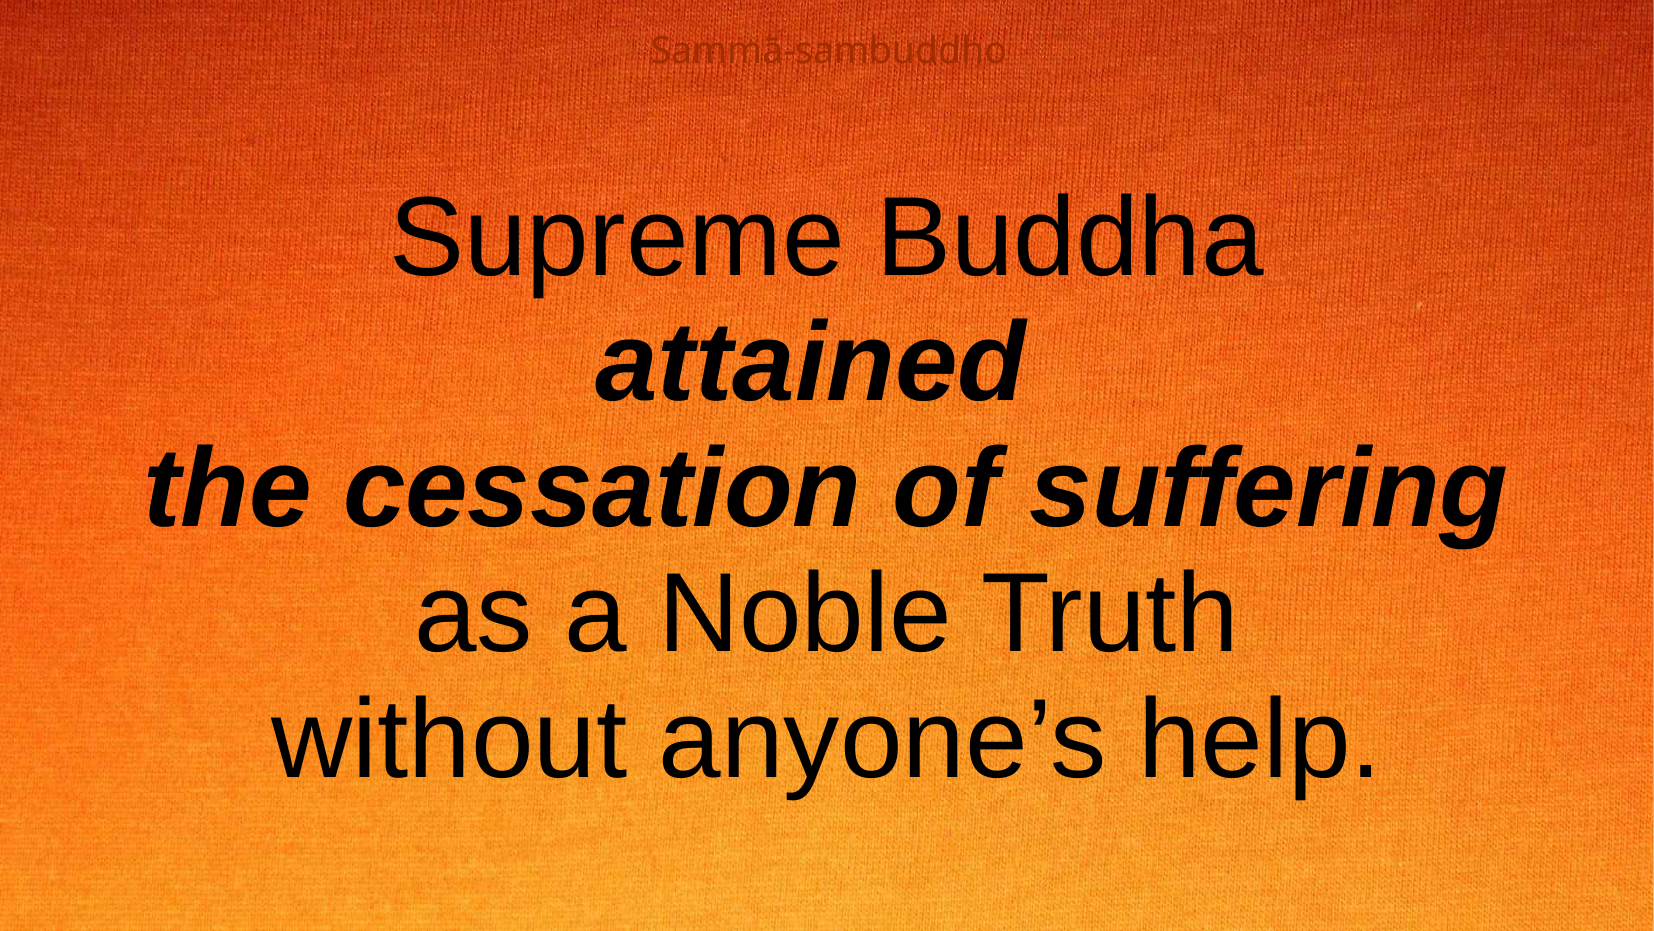

Sammā-sambuddho
# Supreme Buddha
attained
the cessation of suffering
as a Noble Truth
without anyone’s help.